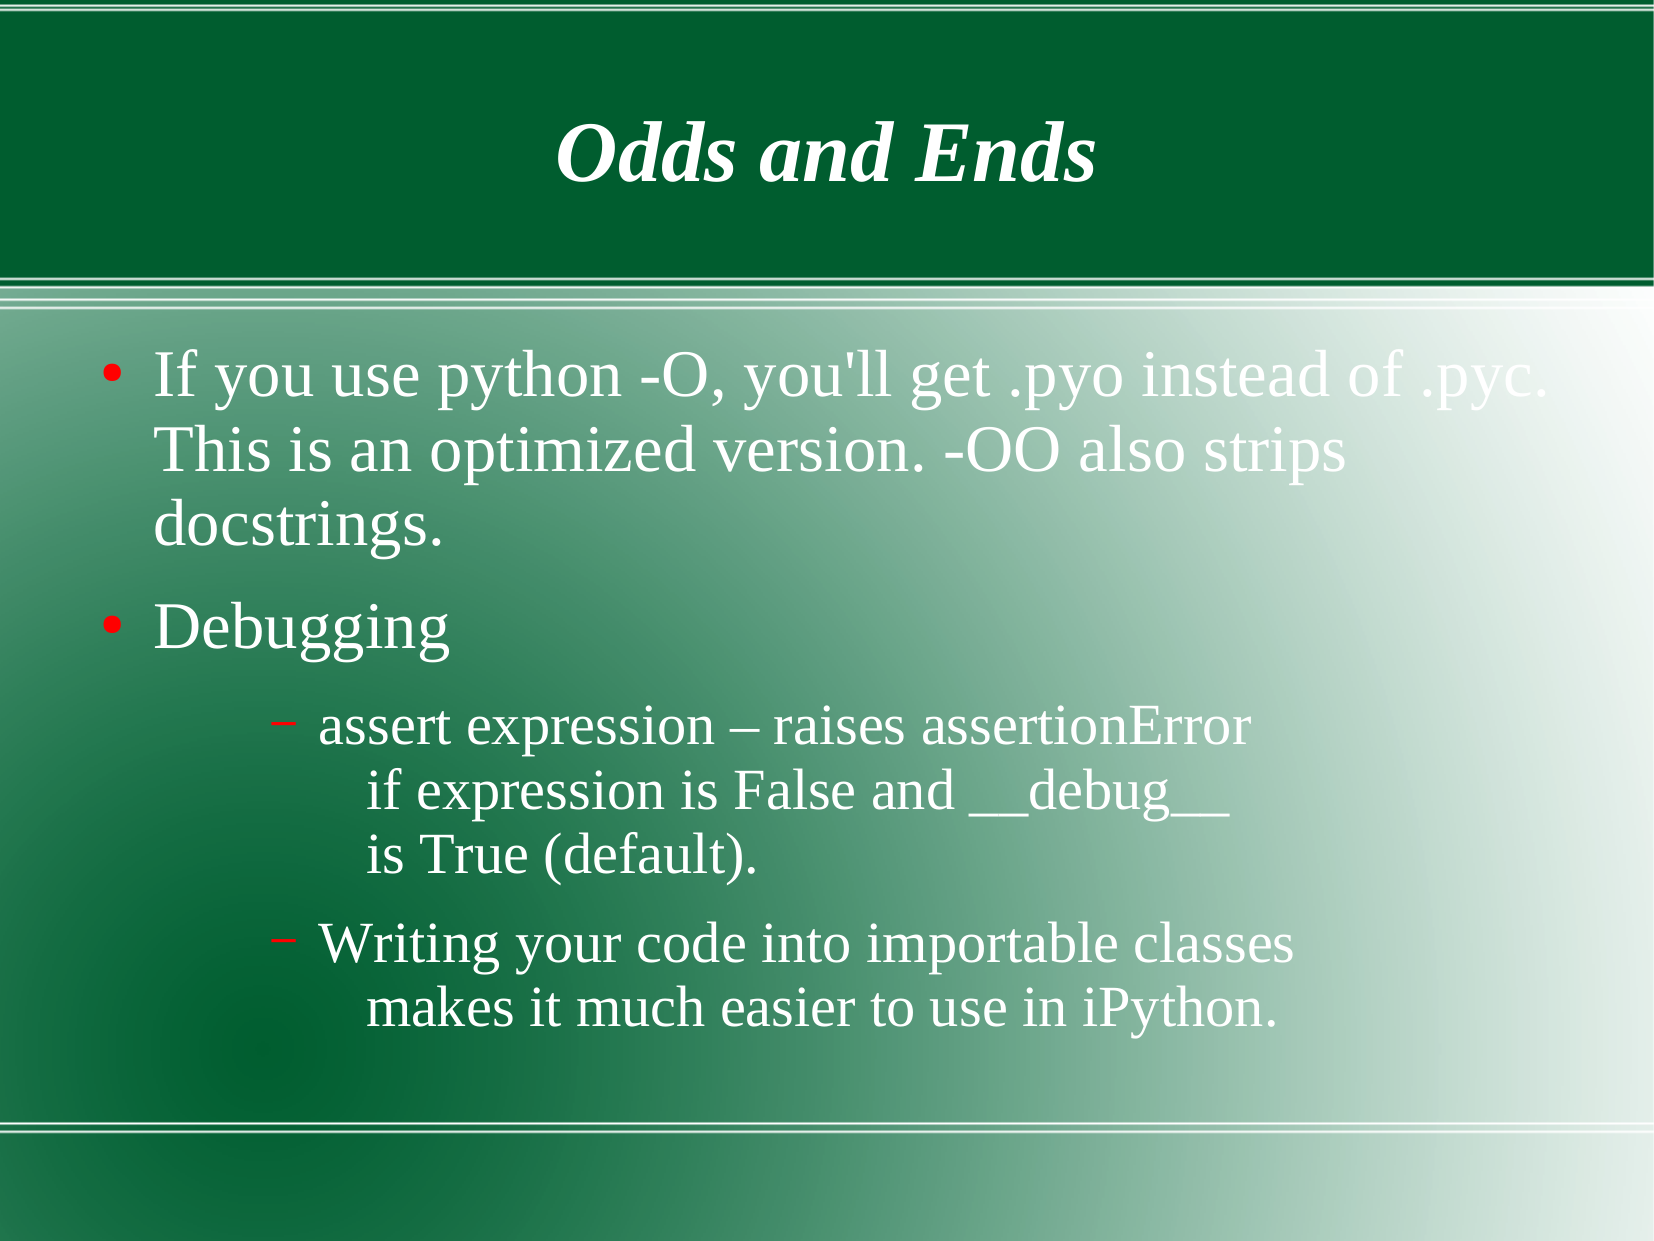

# Odds and Ends
If you use python -O, you'll get .pyo instead of .pyc. This is an optimized version. -OO also strips docstrings.
Debugging
assert expression – raises assertionError
if expression is False and __debug__
is True (default).
Writing your code into importable classes
makes it much easier to use in iPython.